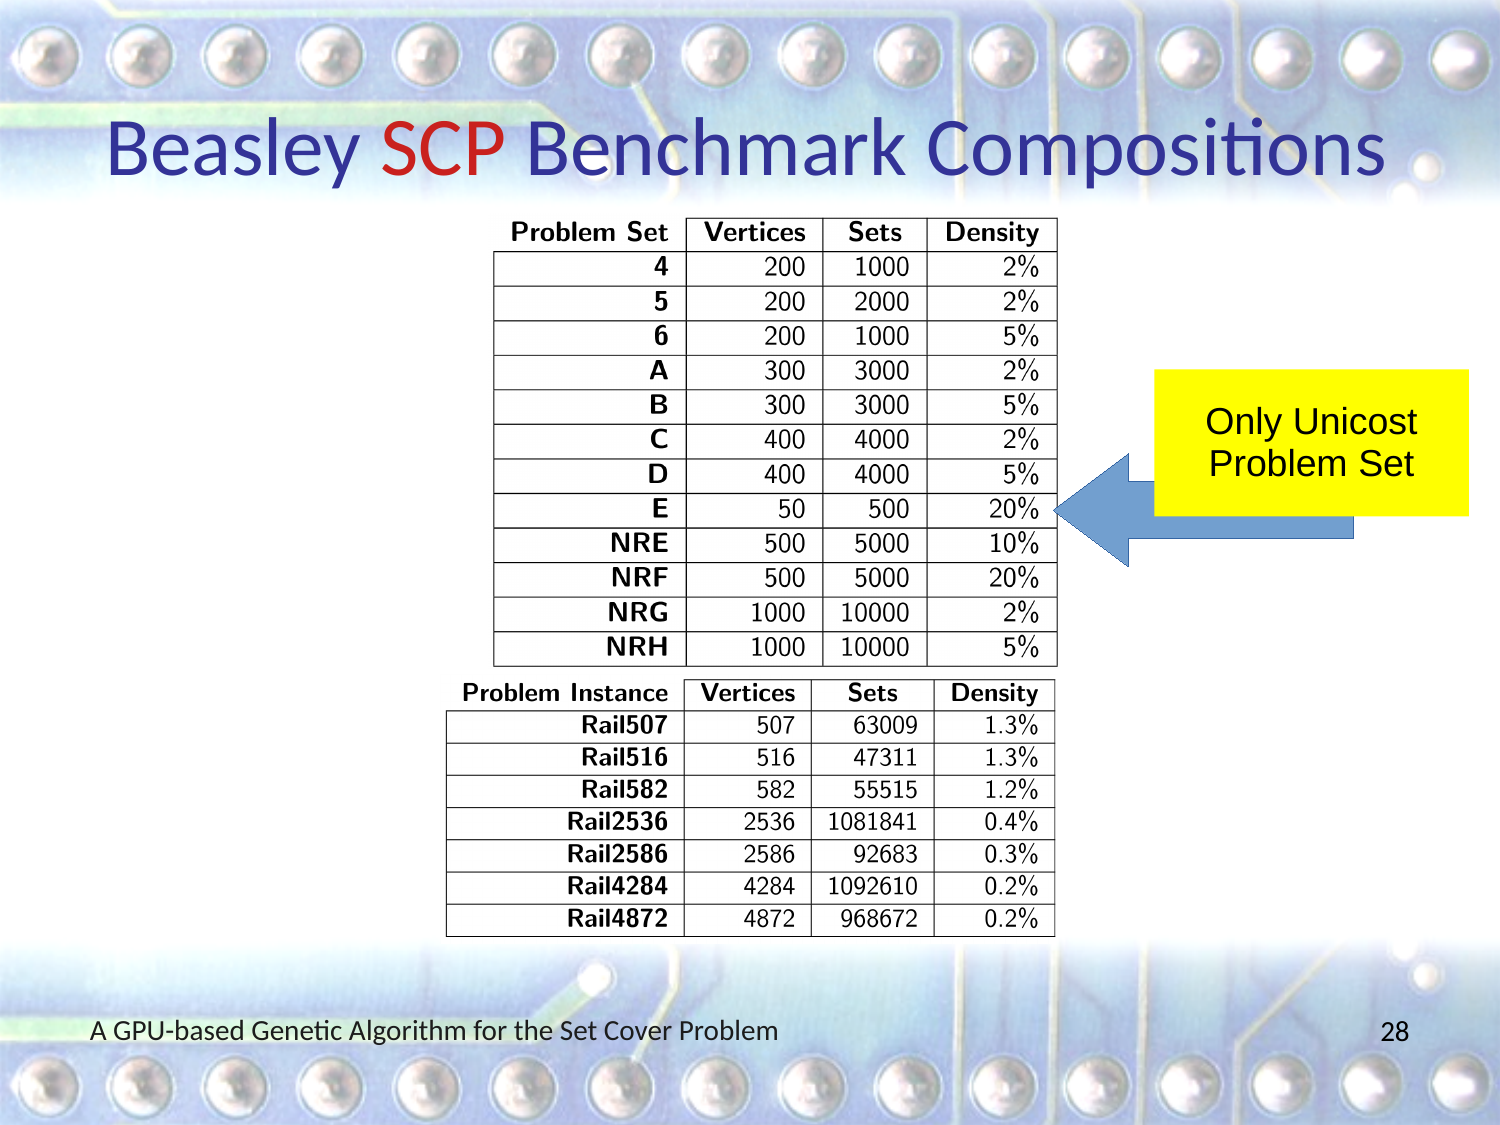

# Beasley SCP Benchmark Compositions
Only Unicost
Problem Set
A GPU-based Genetic Algorithm for the Set Cover Problem
28